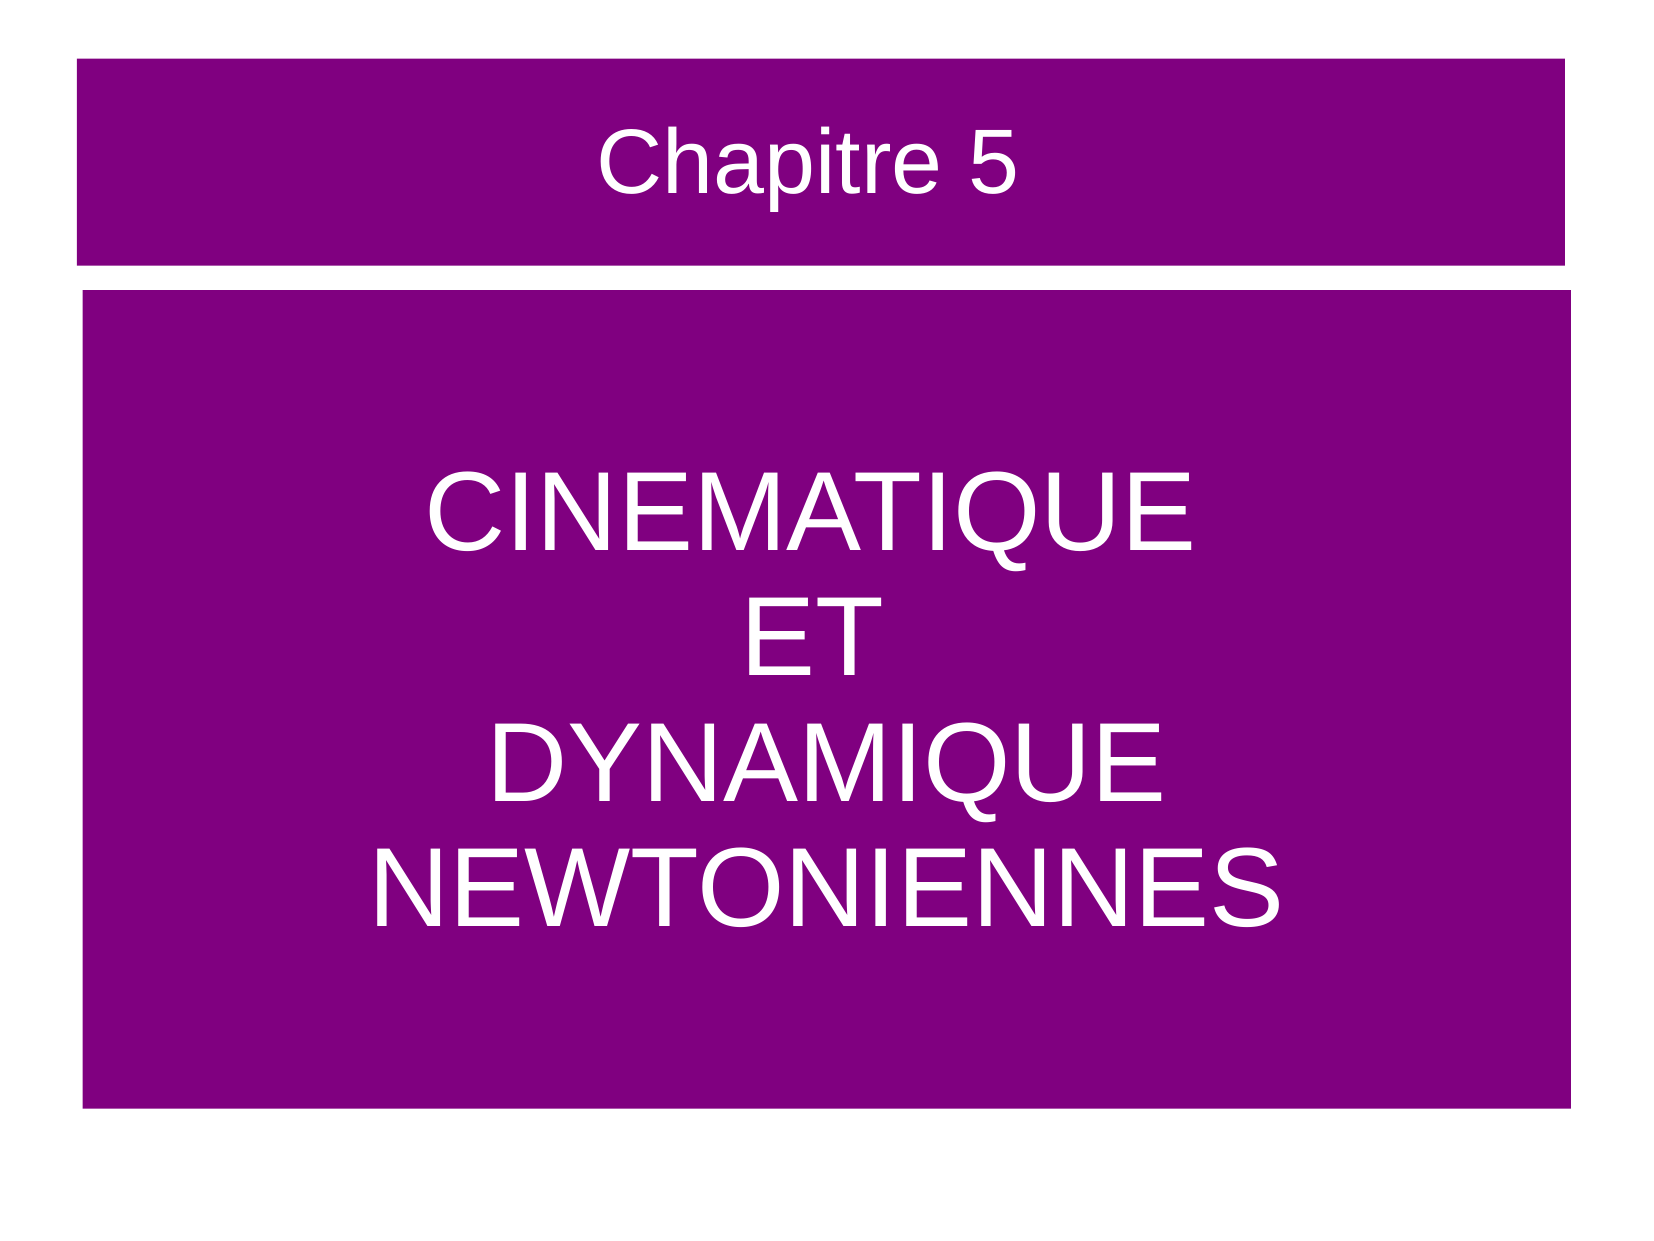

# Chapitre 5
CINEMATIQUE
ET
DYNAMIQUE NEWTONIENNES